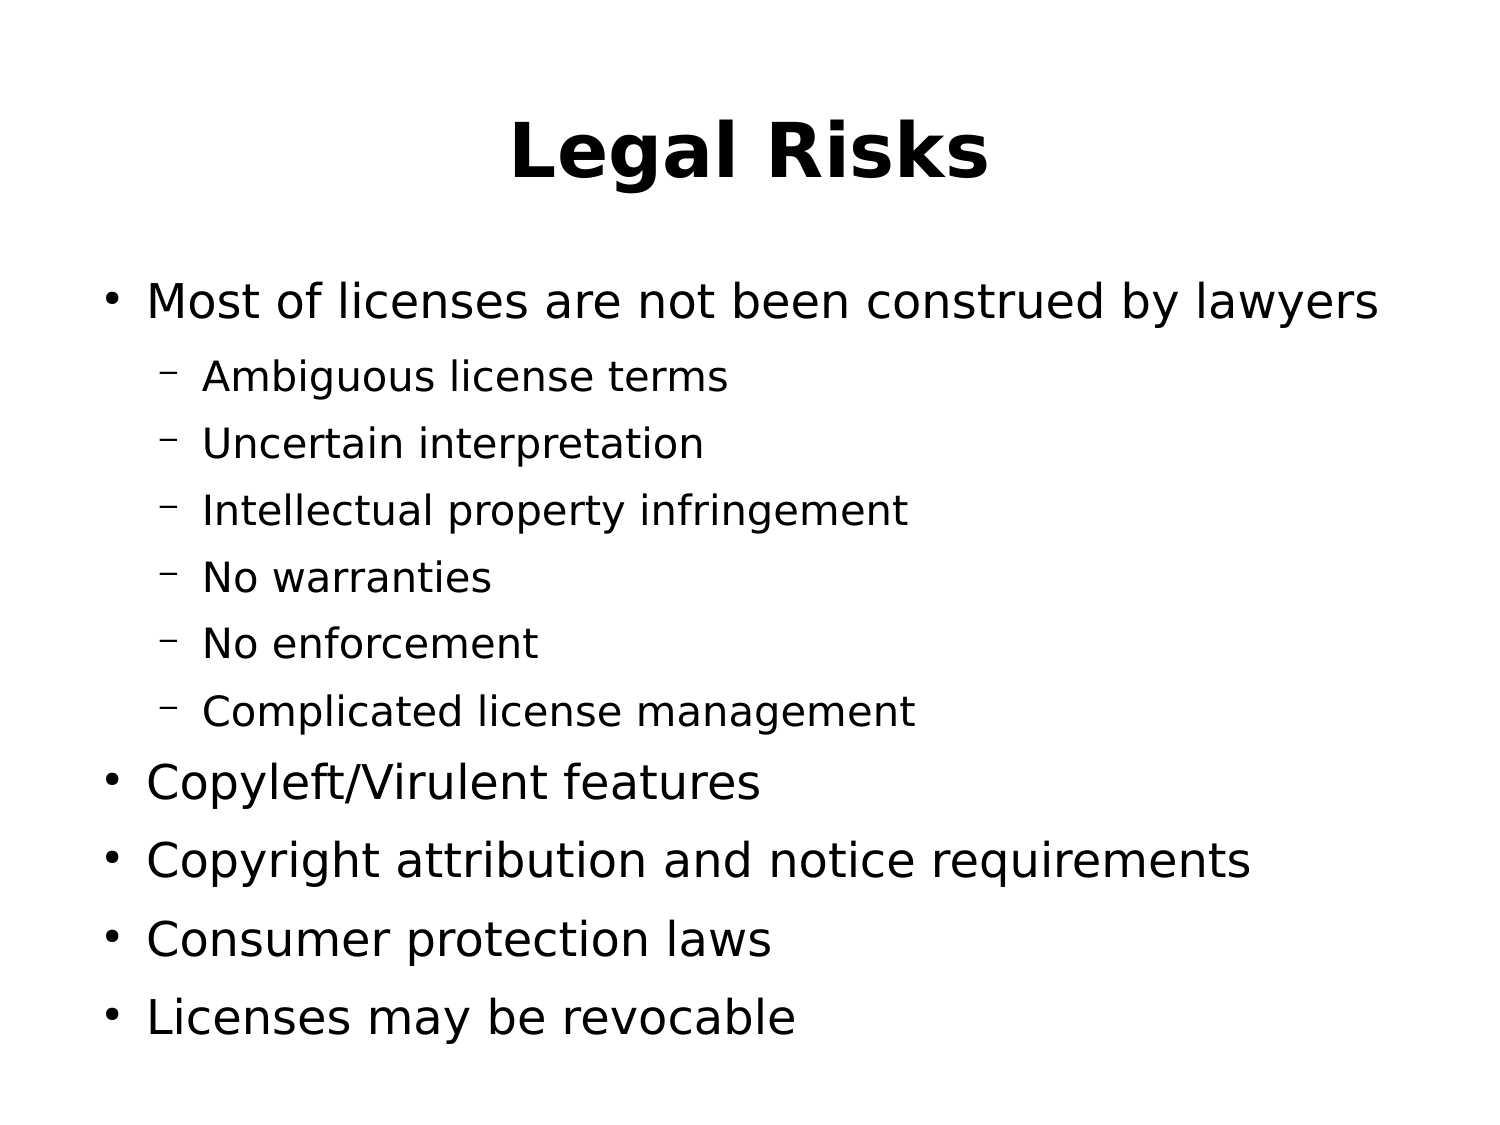

# Legal Risks
Most of licenses are not been construed by lawyers
Ambiguous license terms
Uncertain interpretation
Intellectual property infringement
No warranties
No enforcement
Complicated license management
Copyleft/Virulent features
Copyright attribution and notice requirements
Consumer protection laws
Licenses may be revocable